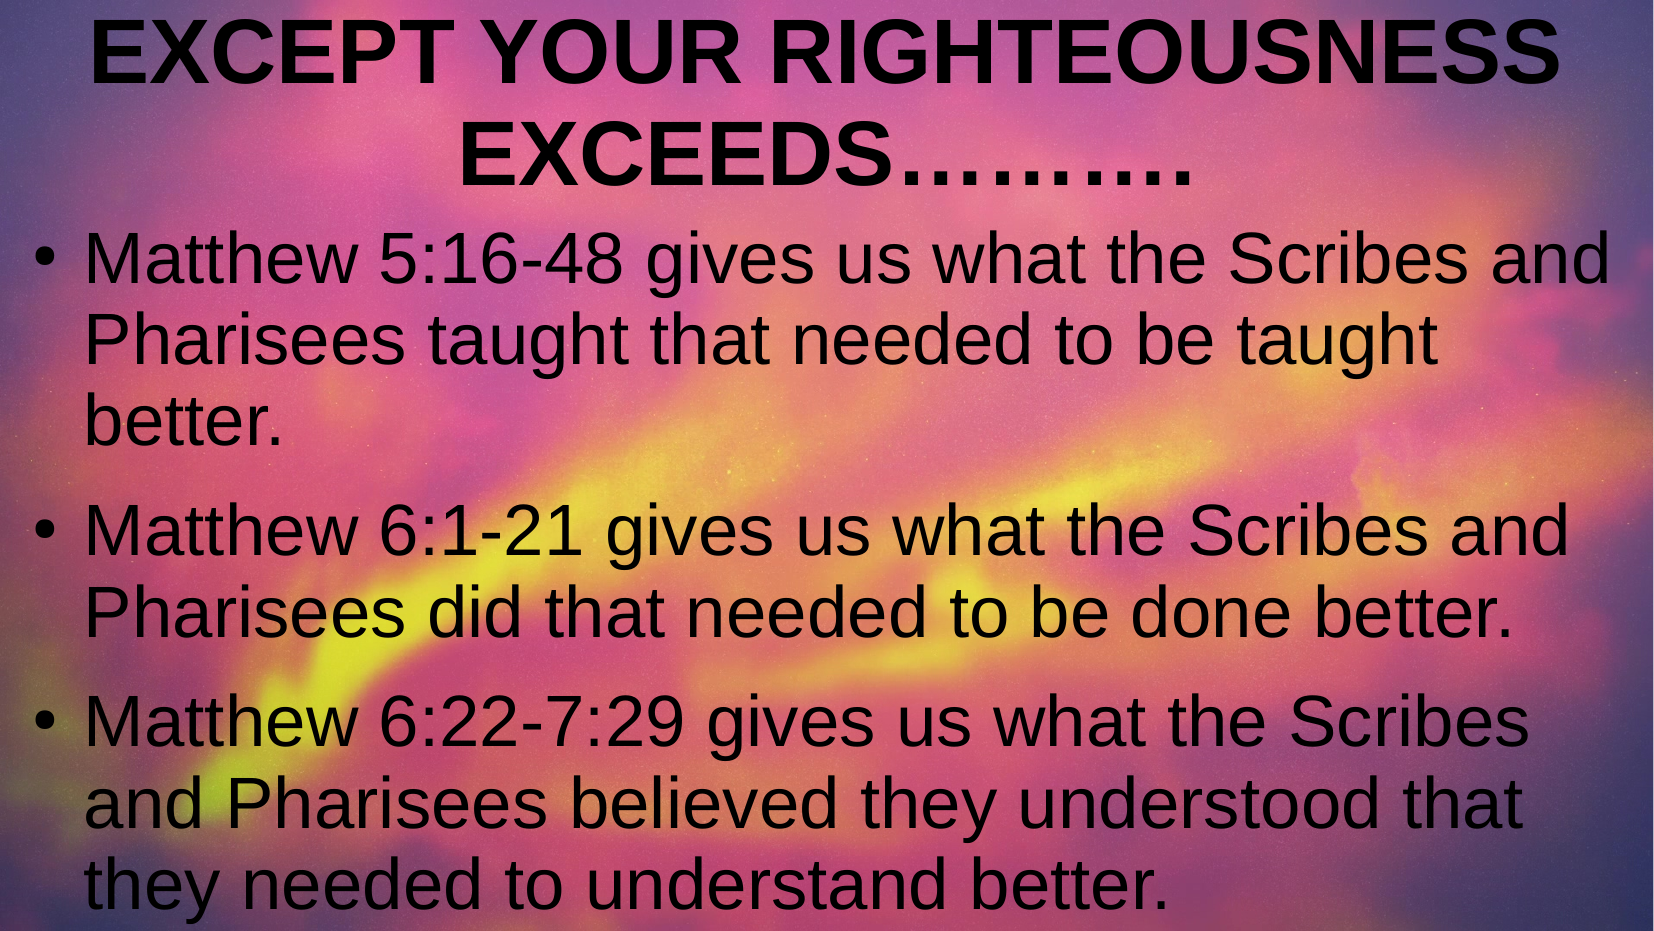

# EXCEPT YOUR RIGHTEOUSNESS EXCEEDS……….
Matthew 5:16-48 gives us what the Scribes and Pharisees taught that needed to be taught better.
Matthew 6:1-21 gives us what the Scribes and Pharisees did that needed to be done better.
Matthew 6:22-7:29 gives us what the Scribes and Pharisees believed they understood that they needed to understand better.